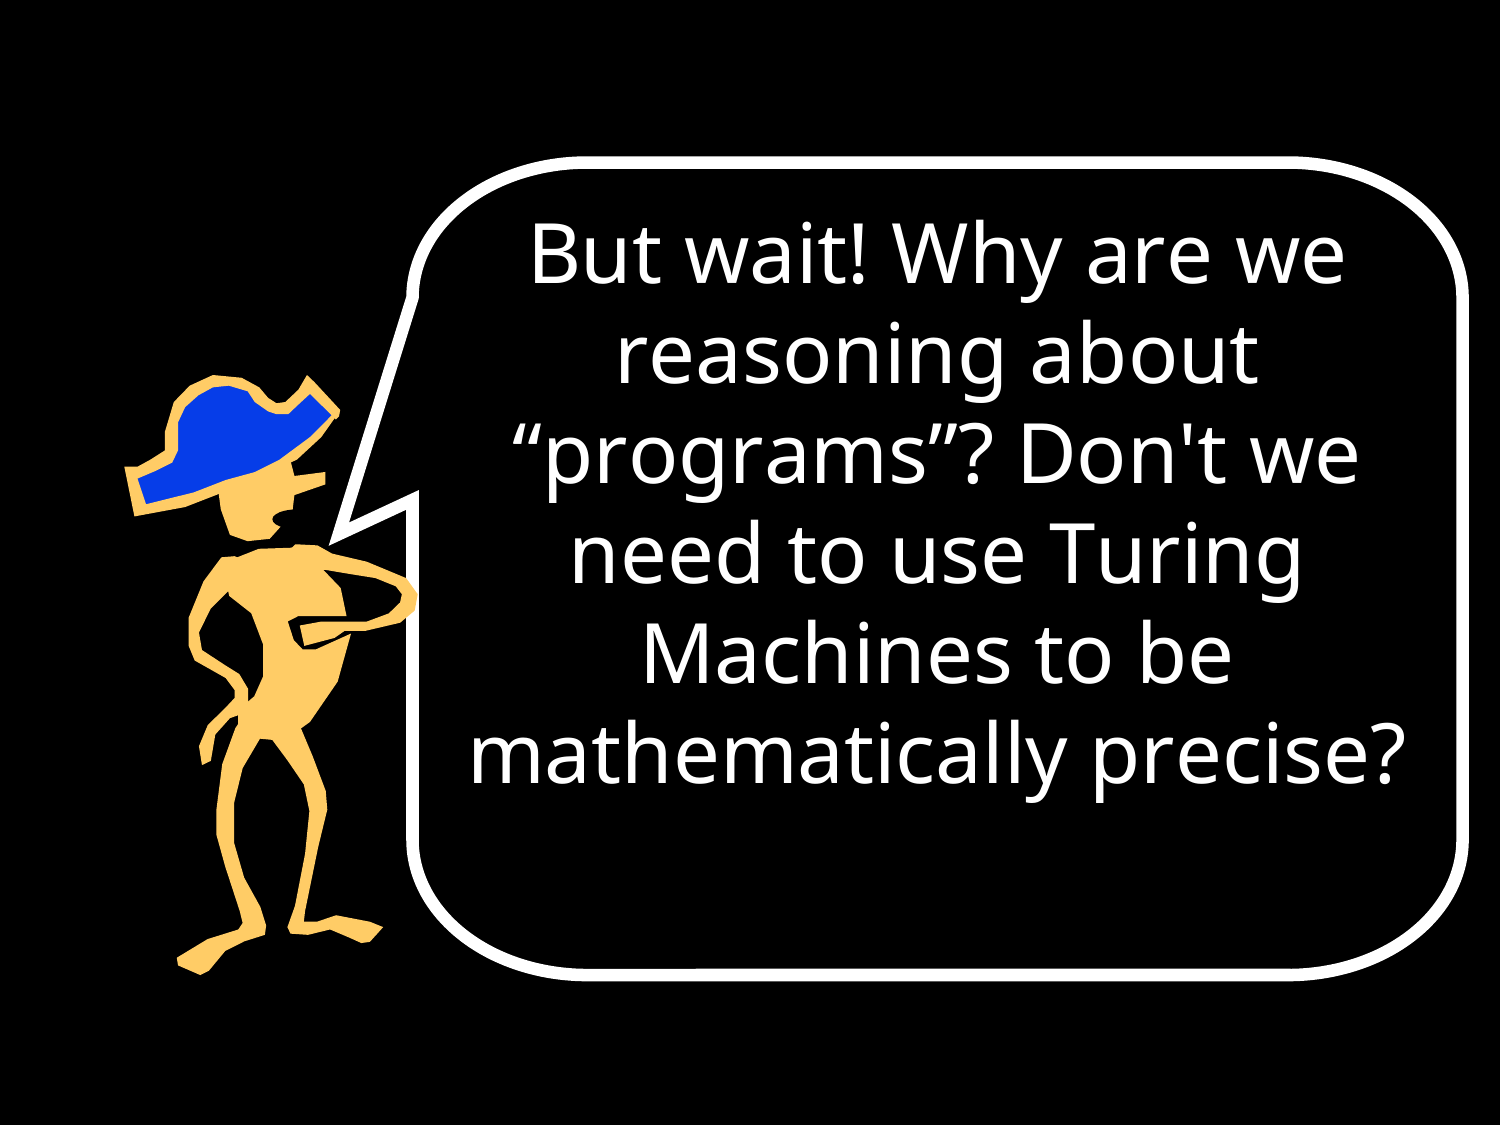

But wait! Why are we reasoning about “programs”? Don't we need to use Turing Machines to be mathematically precise?